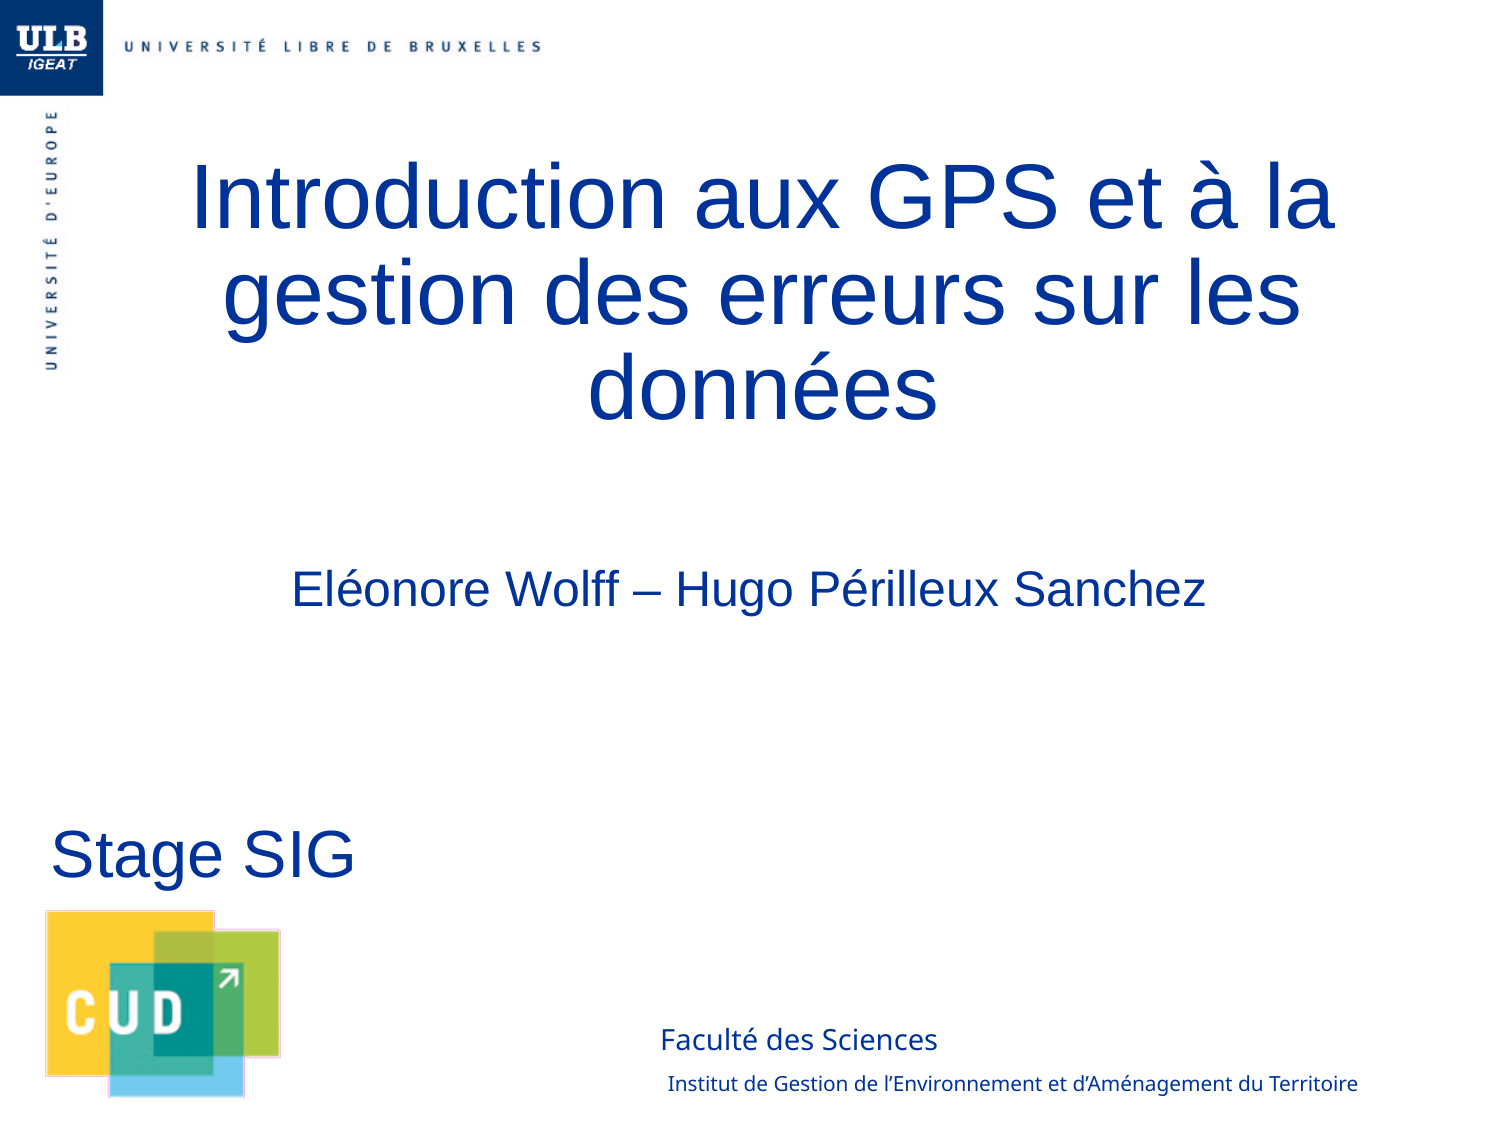

# Introduction aux GPS et à la gestion des erreurs sur les données
Eléonore Wolff – Hugo Périlleux Sanchez
Stage SIG
Faculté des Sciences
Institut de Gestion de l’Environnement et d’Aménagement du Territoire